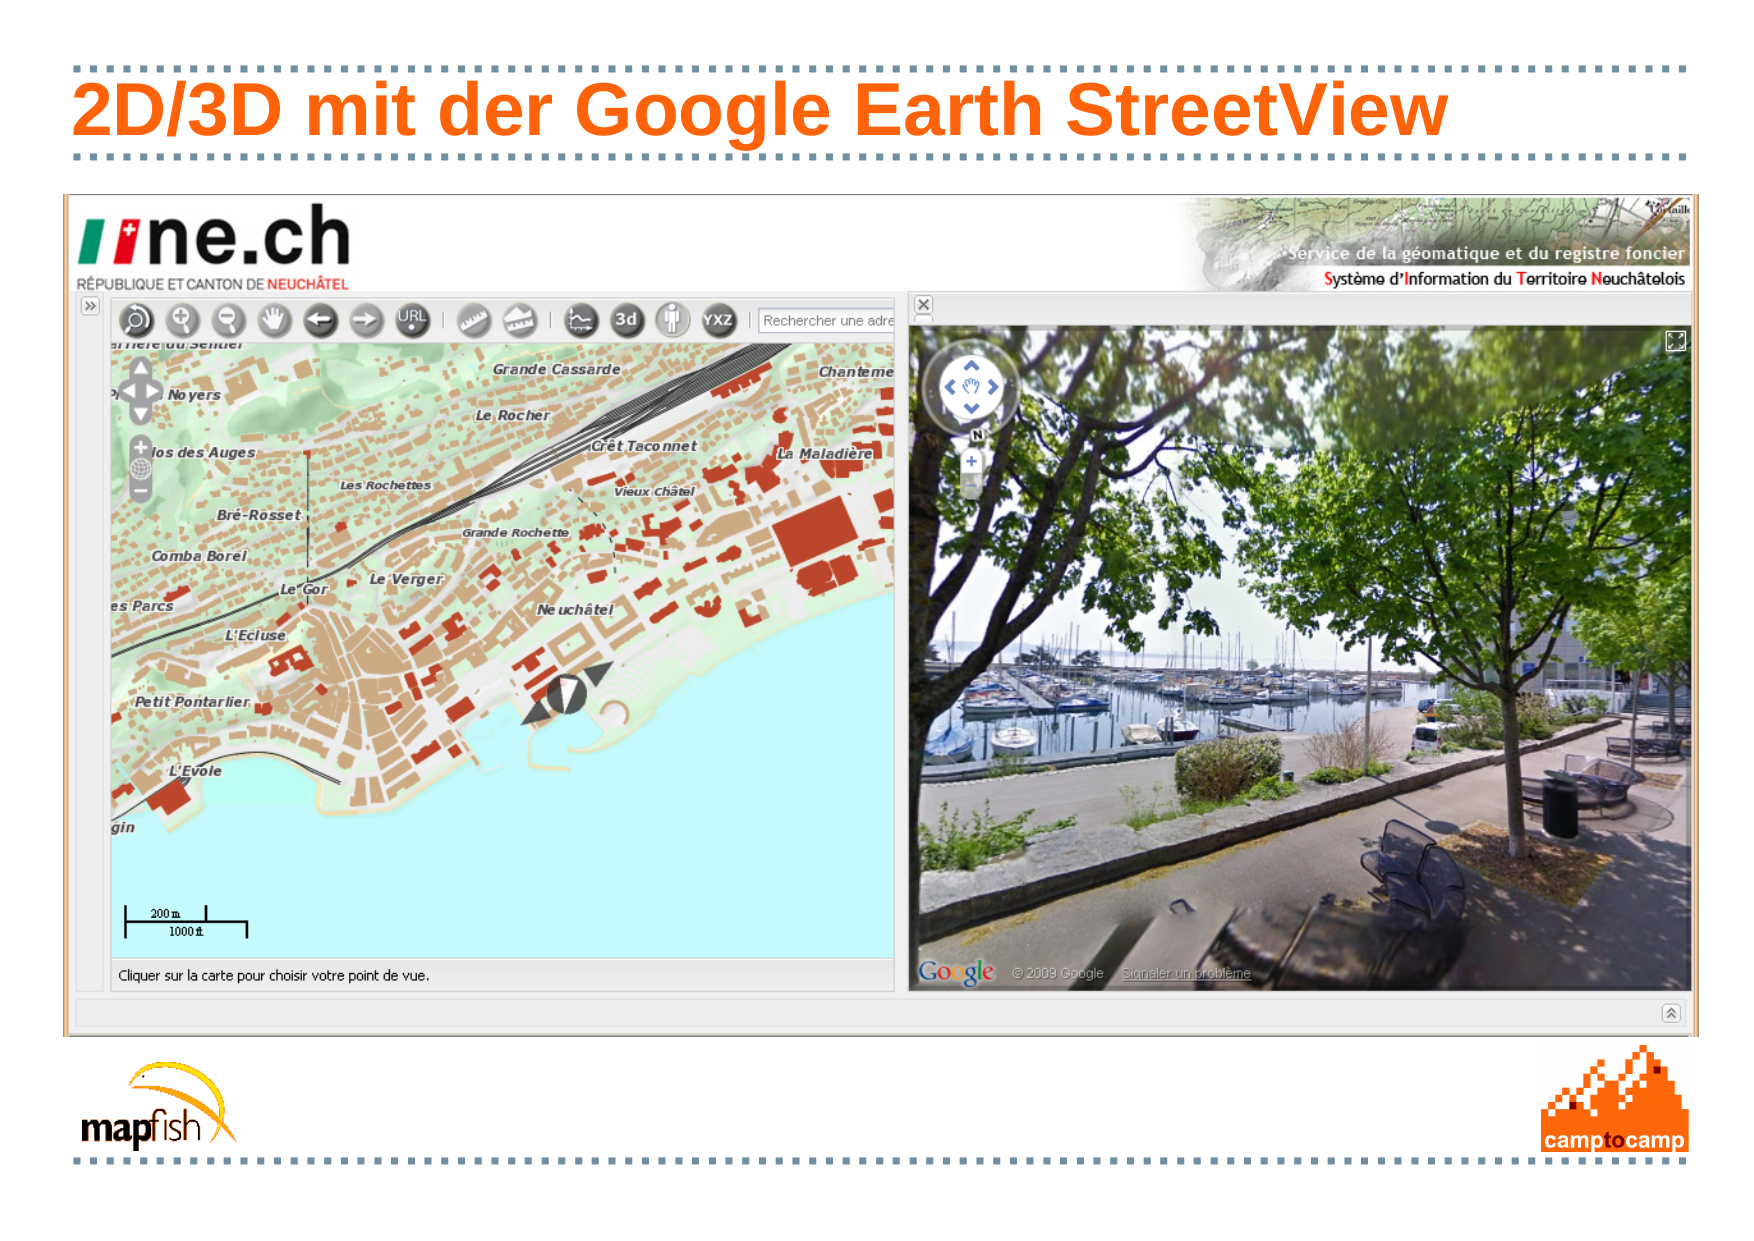

# 2D/3D mit der Google Earth StreetView